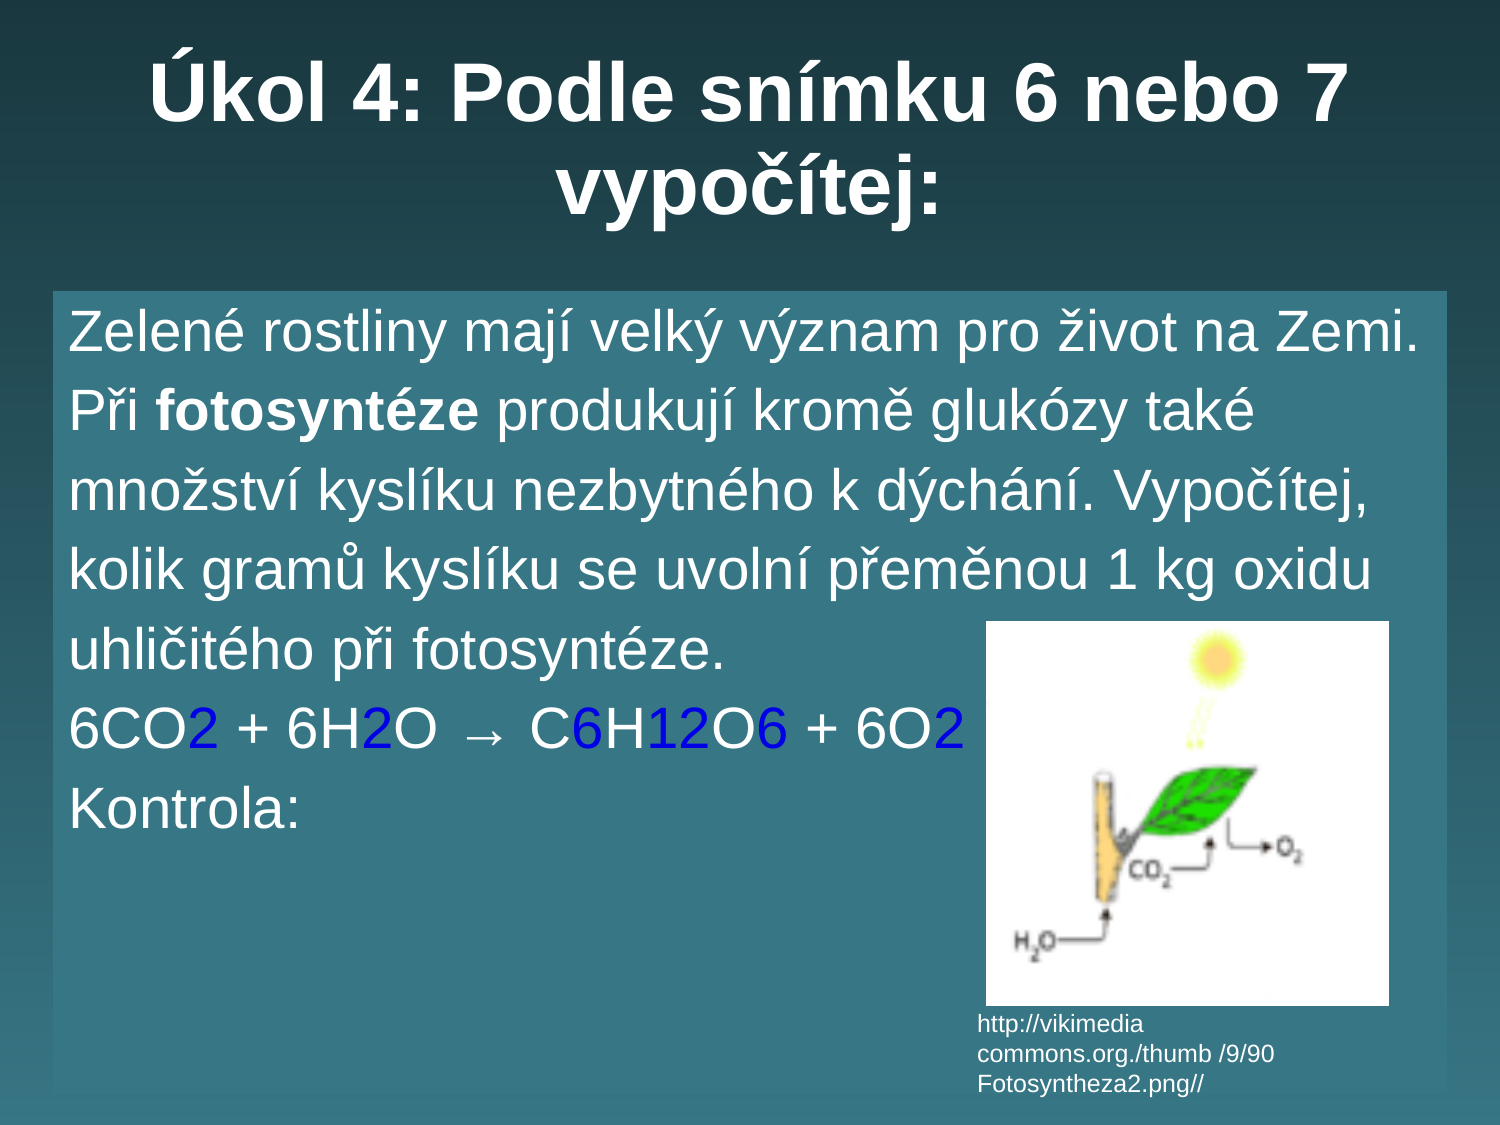

# Úkol 4: Podle snímku 6 nebo 7 vypočítej:
Zelené rostliny mají velký význam pro život na Zemi.
Při fotosyntéze produkují kromě glukózy také
množství kyslíku nezbytného k dýchání. Vypočítej,
kolik gramů kyslíku se uvolní přeměnou 1 kg oxidu
uhličitého při fotosyntéze.
6CO2 + 6H2O → C6H12O6 + 6O2
Kontrola: 727,3 g kyslíku
http://vikimedia commons.org./thumb /9/90 Fotosyntheza2.png//